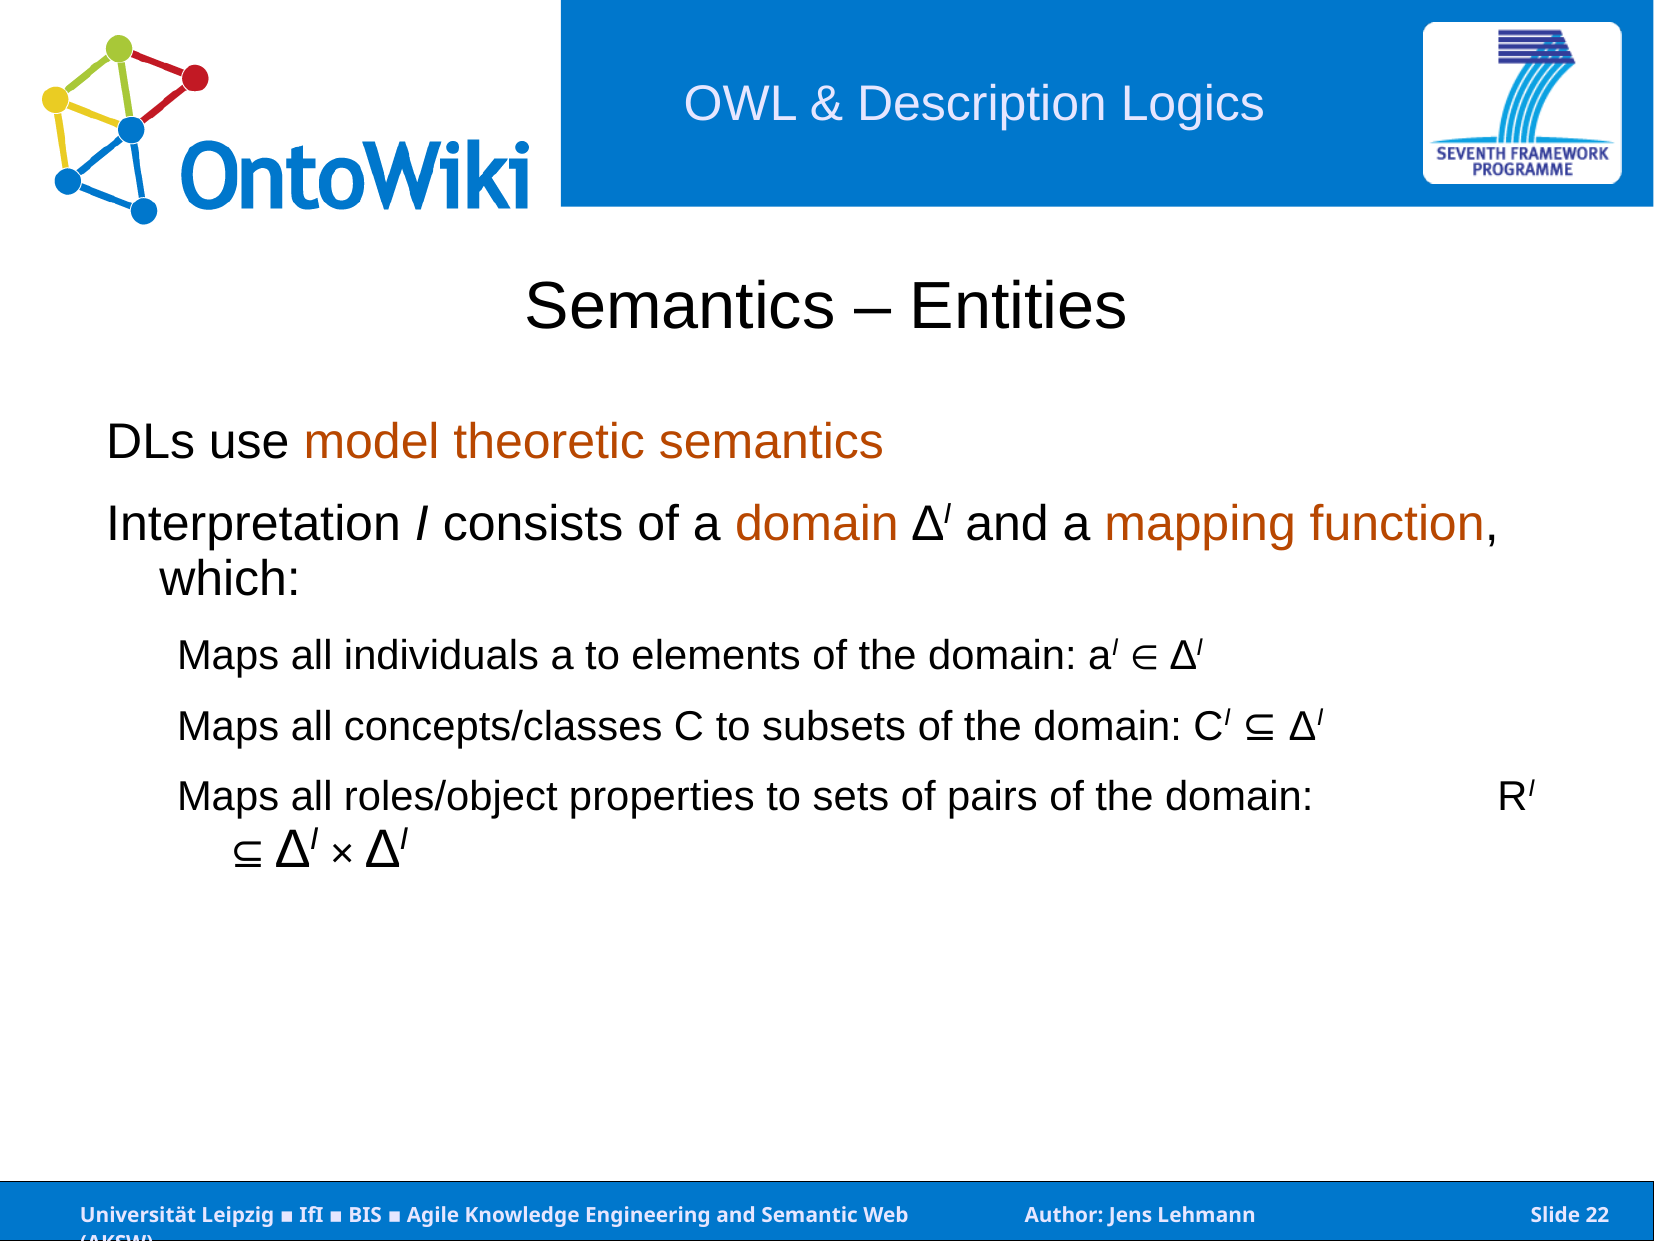

# Semantics – Entities
DLs use model theoretic semantics
Interpretation I consists of a domain ∆I and a mapping function, which:
Maps all individuals a to elements of the domain: aI ∈ ∆I
Maps all concepts/classes C to subsets of the domain: CI ⊆ ΔI
Maps all roles/object properties to sets of pairs of the domain: RI ⊆ ∆I × ∆I